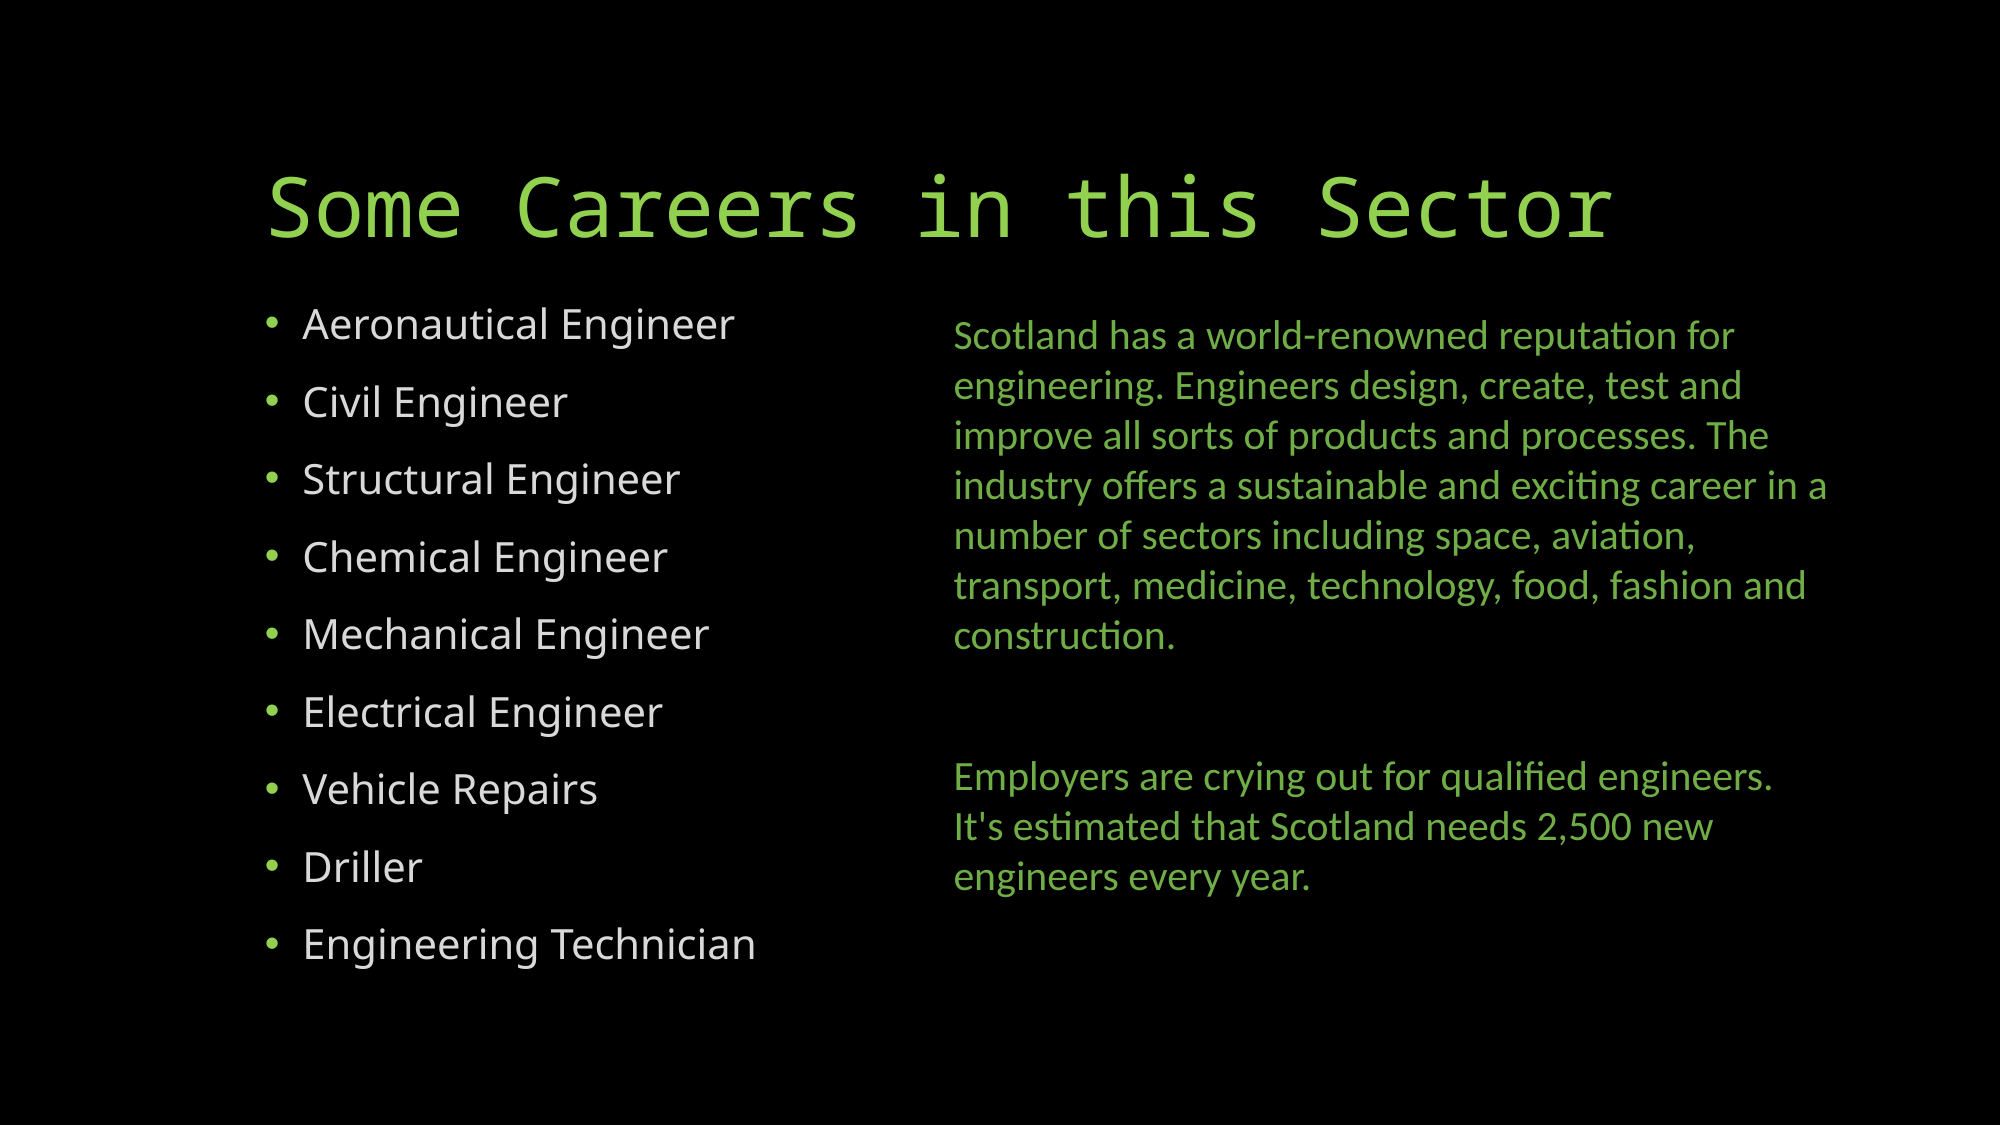

# Some Careers in this Sector
Aeronautical Engineer
Civil Engineer
Structural Engineer
Chemical Engineer
Mechanical Engineer
Electrical Engineer
Vehicle Repairs
Driller
Engineering Technician
Scotland has a world-renowned reputation for engineering. Engineers design, create, test and improve all sorts of products and processes. The industry offers a sustainable and exciting career in a number of sectors including space, aviation, transport, medicine, technology, food, fashion and construction. world-renowned reputation for engineering. Engineers design, create, test and improve all sorts of products and processes. The industry offers a sustainable and exciting career in a number of sectors including space, aviation, transport, medicine, technology, food, fashion and construction.
Employers are crying out for qualified engineers. It's estimated that Scotland needs 2,500 new engineers every year.